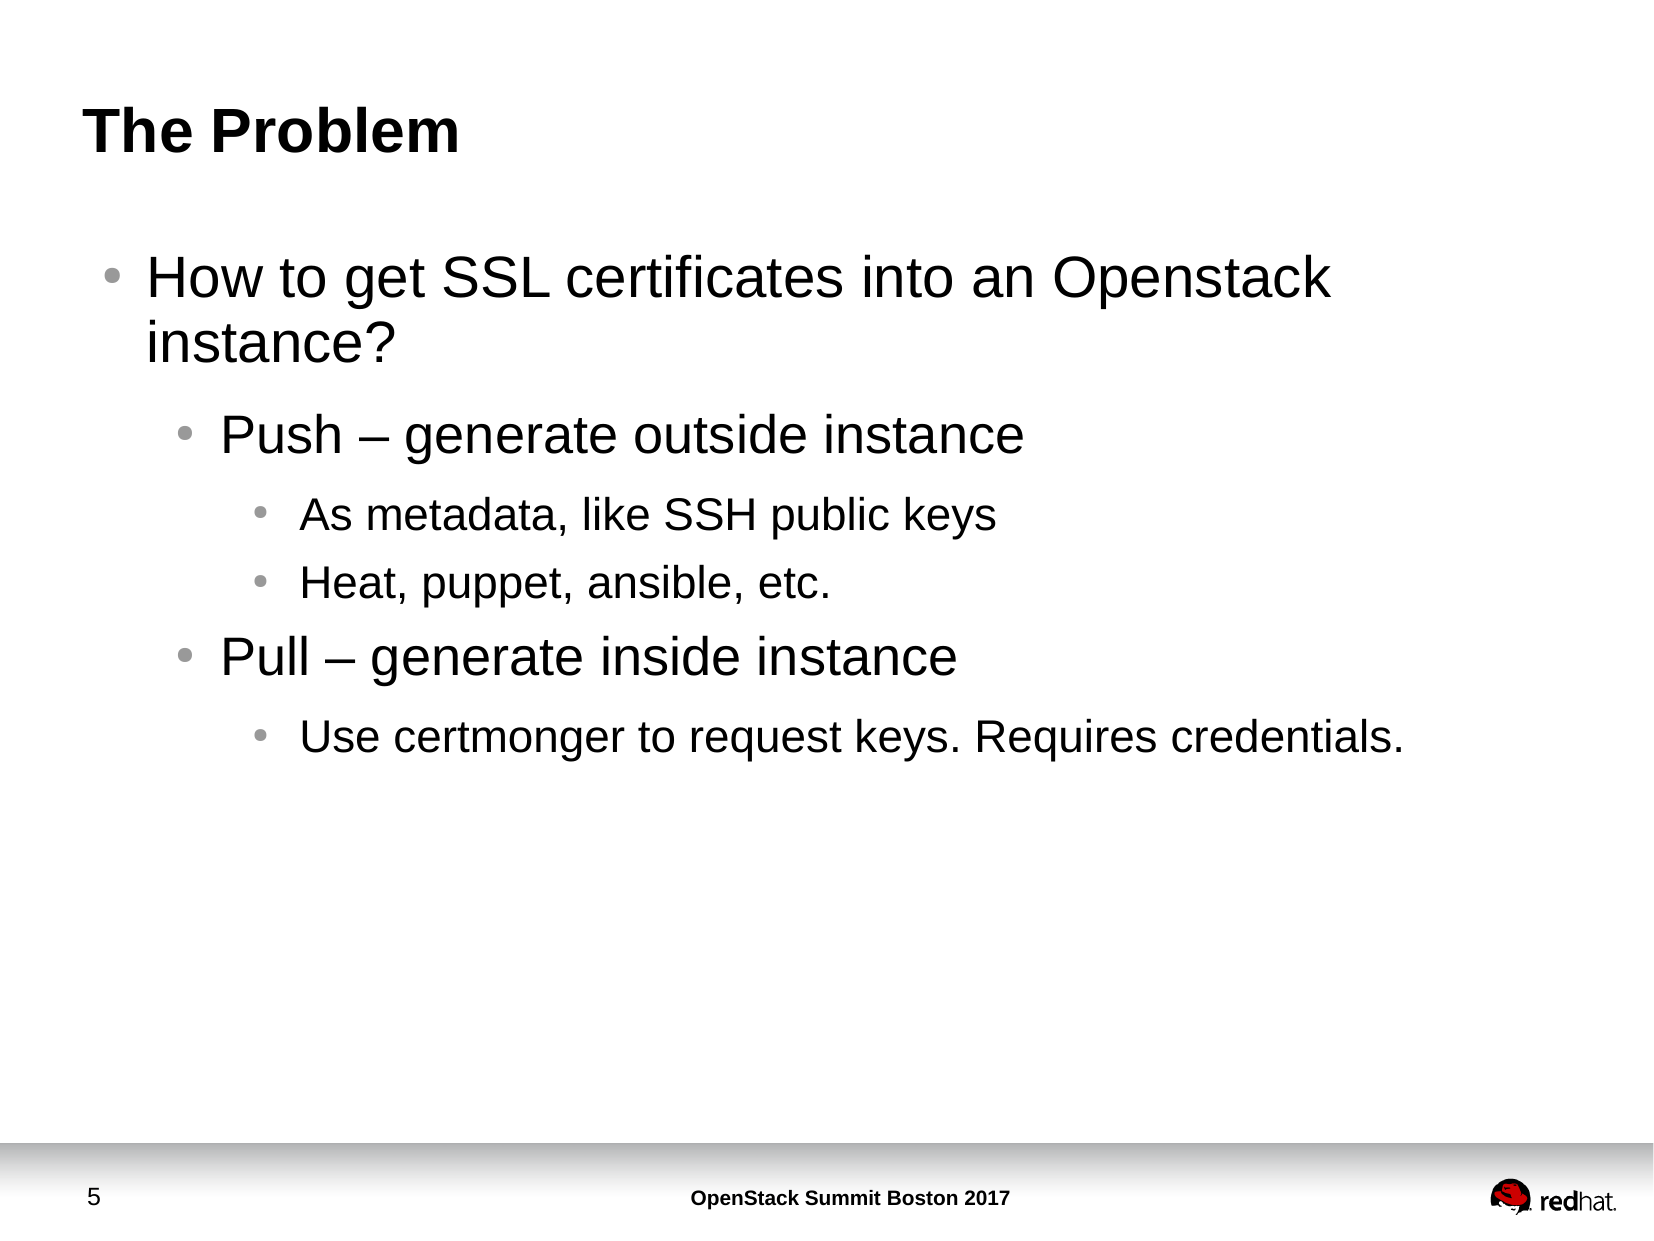

# The Problem
How to get SSL certificates into an Openstack instance?
Push – generate outside instance
As metadata, like SSH public keys
Heat, puppet, ansible, etc.
Pull – generate inside instance
Use certmonger to request keys. Requires credentials.